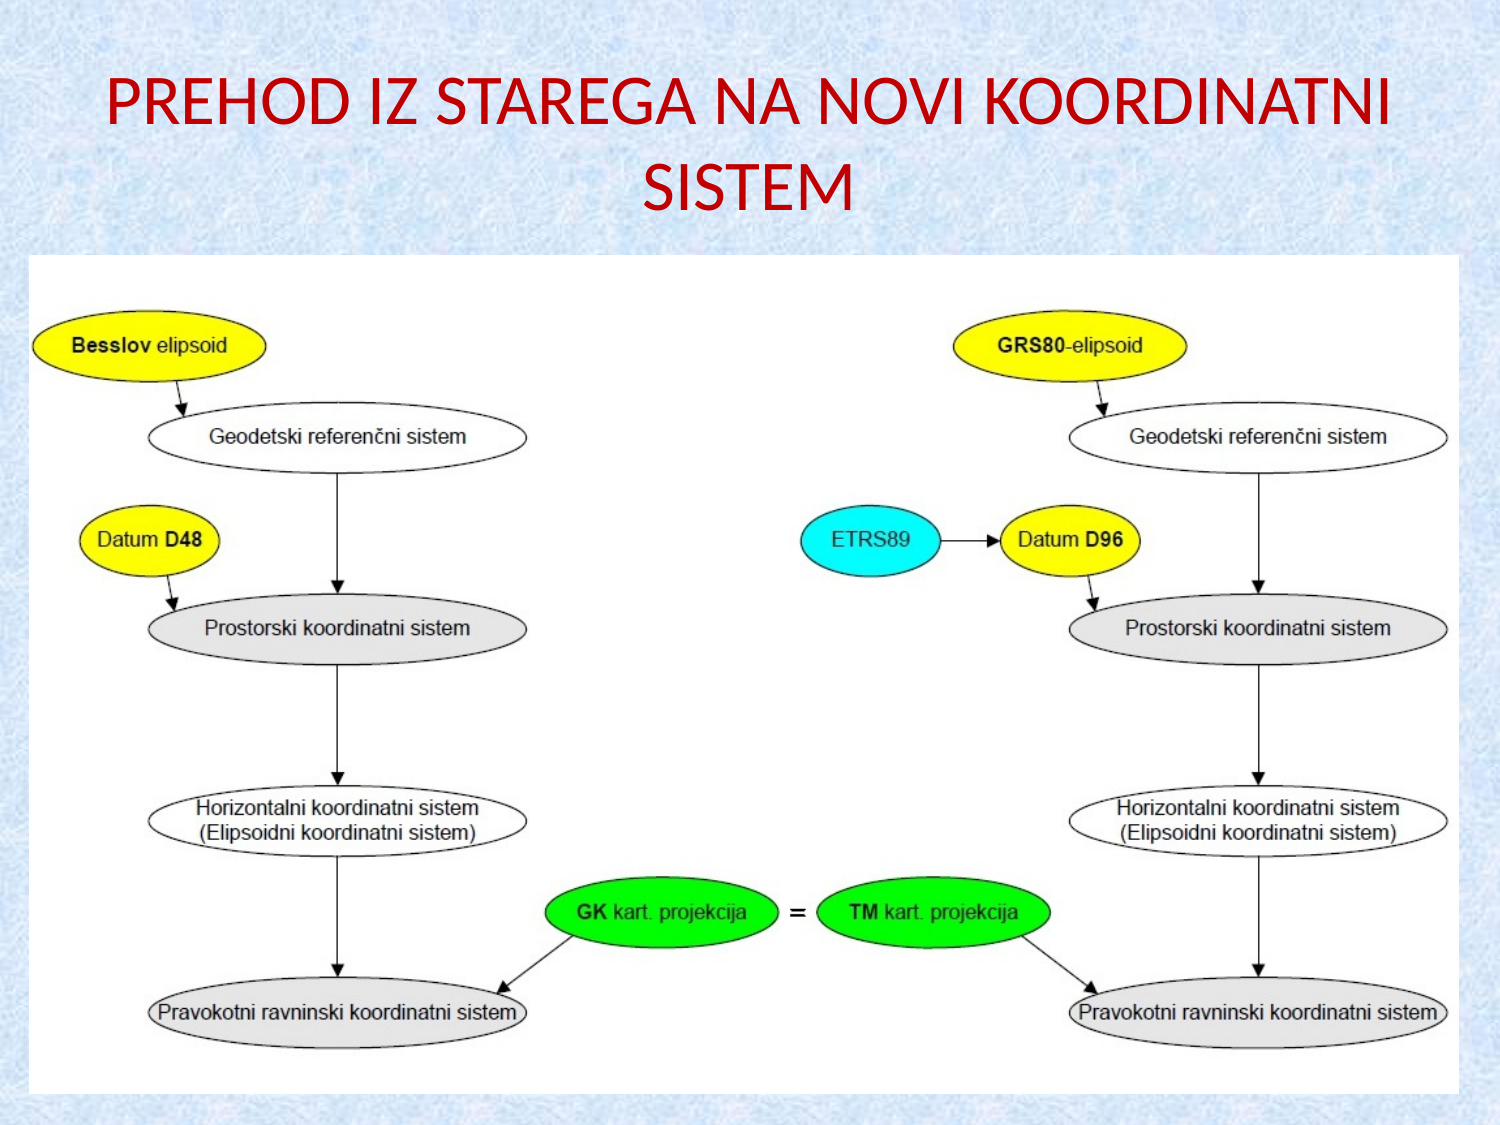

# PREHOD IZ STAREGA NA NOVI KOORDINATNI SISTEM